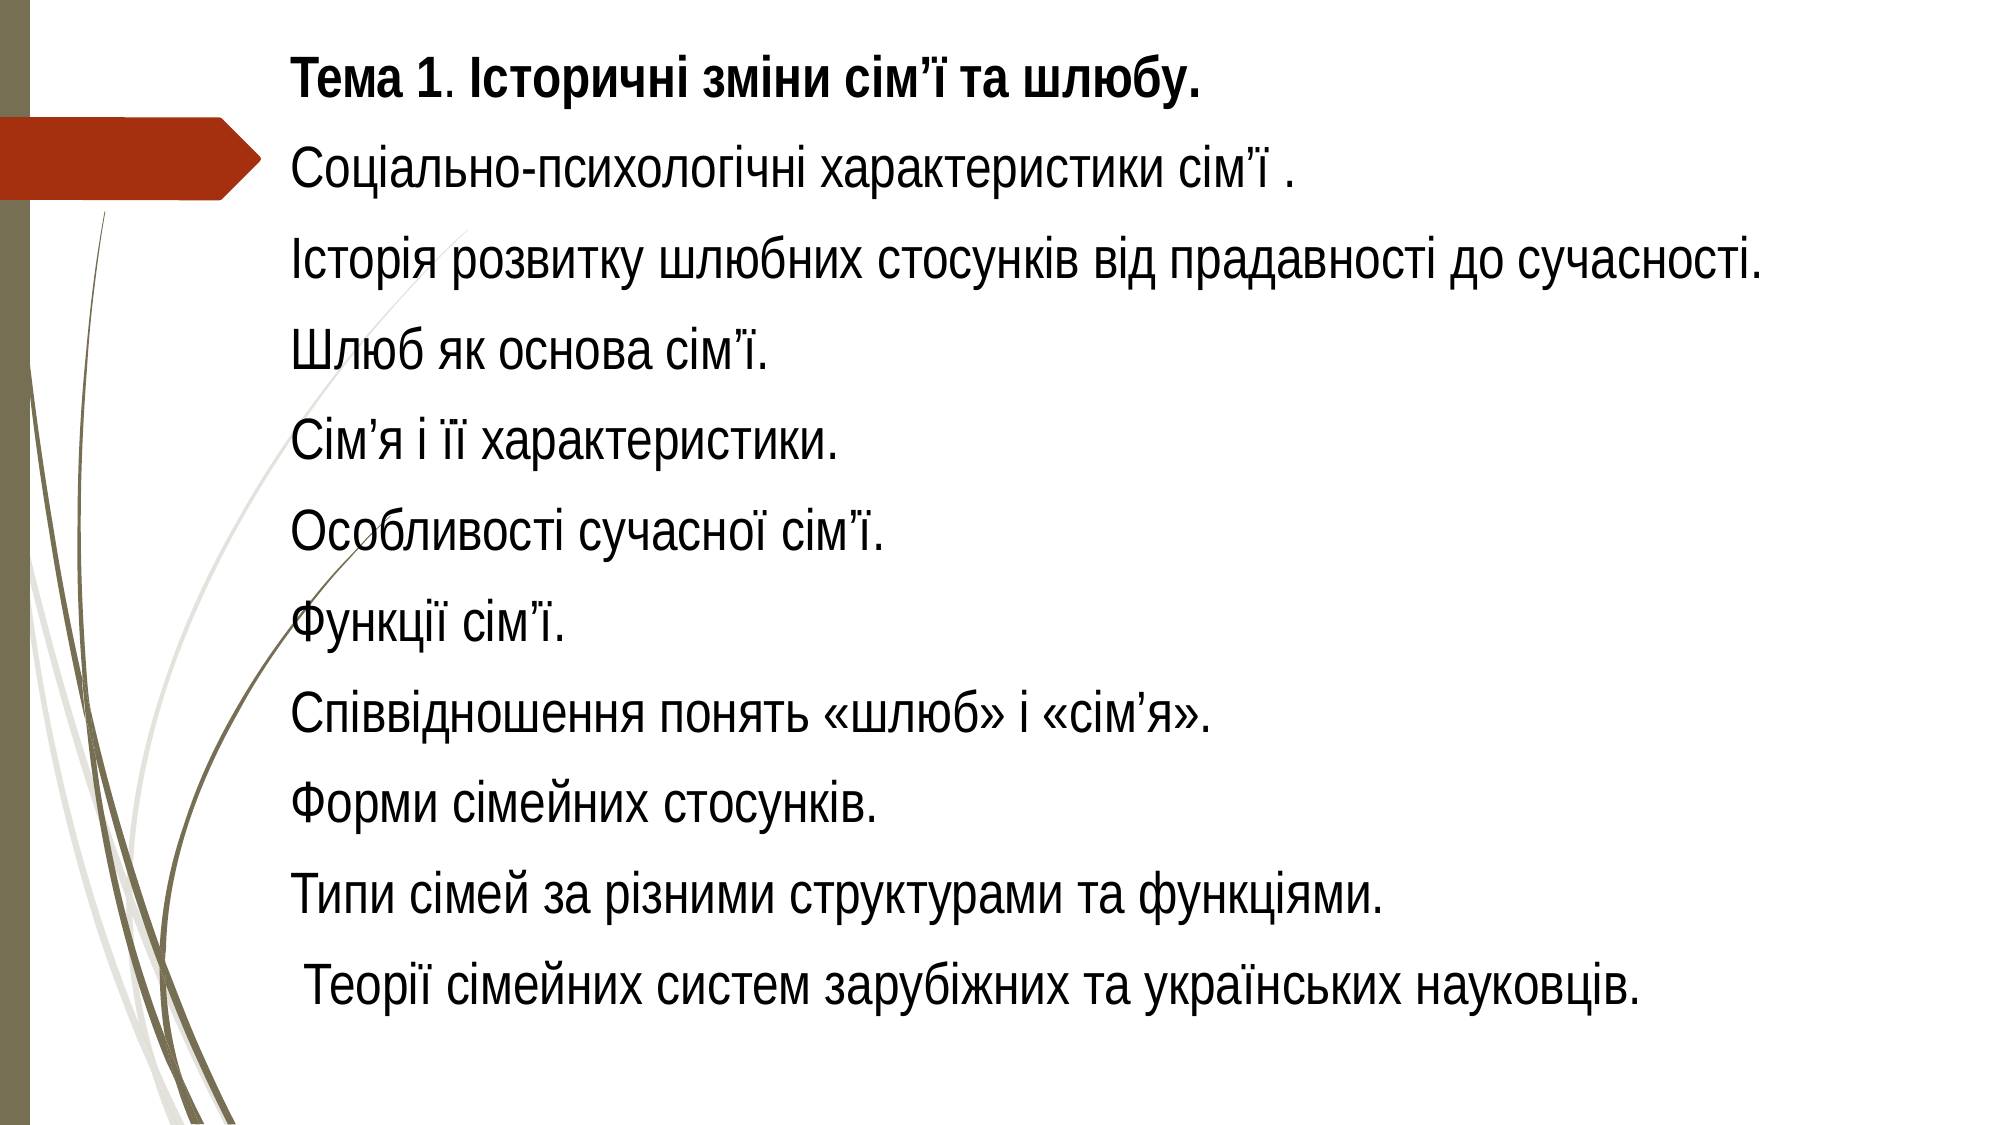

# Тема 1. Історичні зміни сім’ї та шлюбу.
Соціально-психологічні характеристики сім’ї .
Історія розвитку шлюбних стосунків від прадавності до сучасності.
Шлюб як основа сім’ї.
Сім’я і її характеристики.
Особливості сучасної сім’ї.
Функції сім’ї.
Співвідношення понять «шлюб» і «сім’я».
Форми сімейних стосунків.
Типи сімей за різними структурами та функціями.
 Теорії сімейних систем зарубіжних та українських науковців.